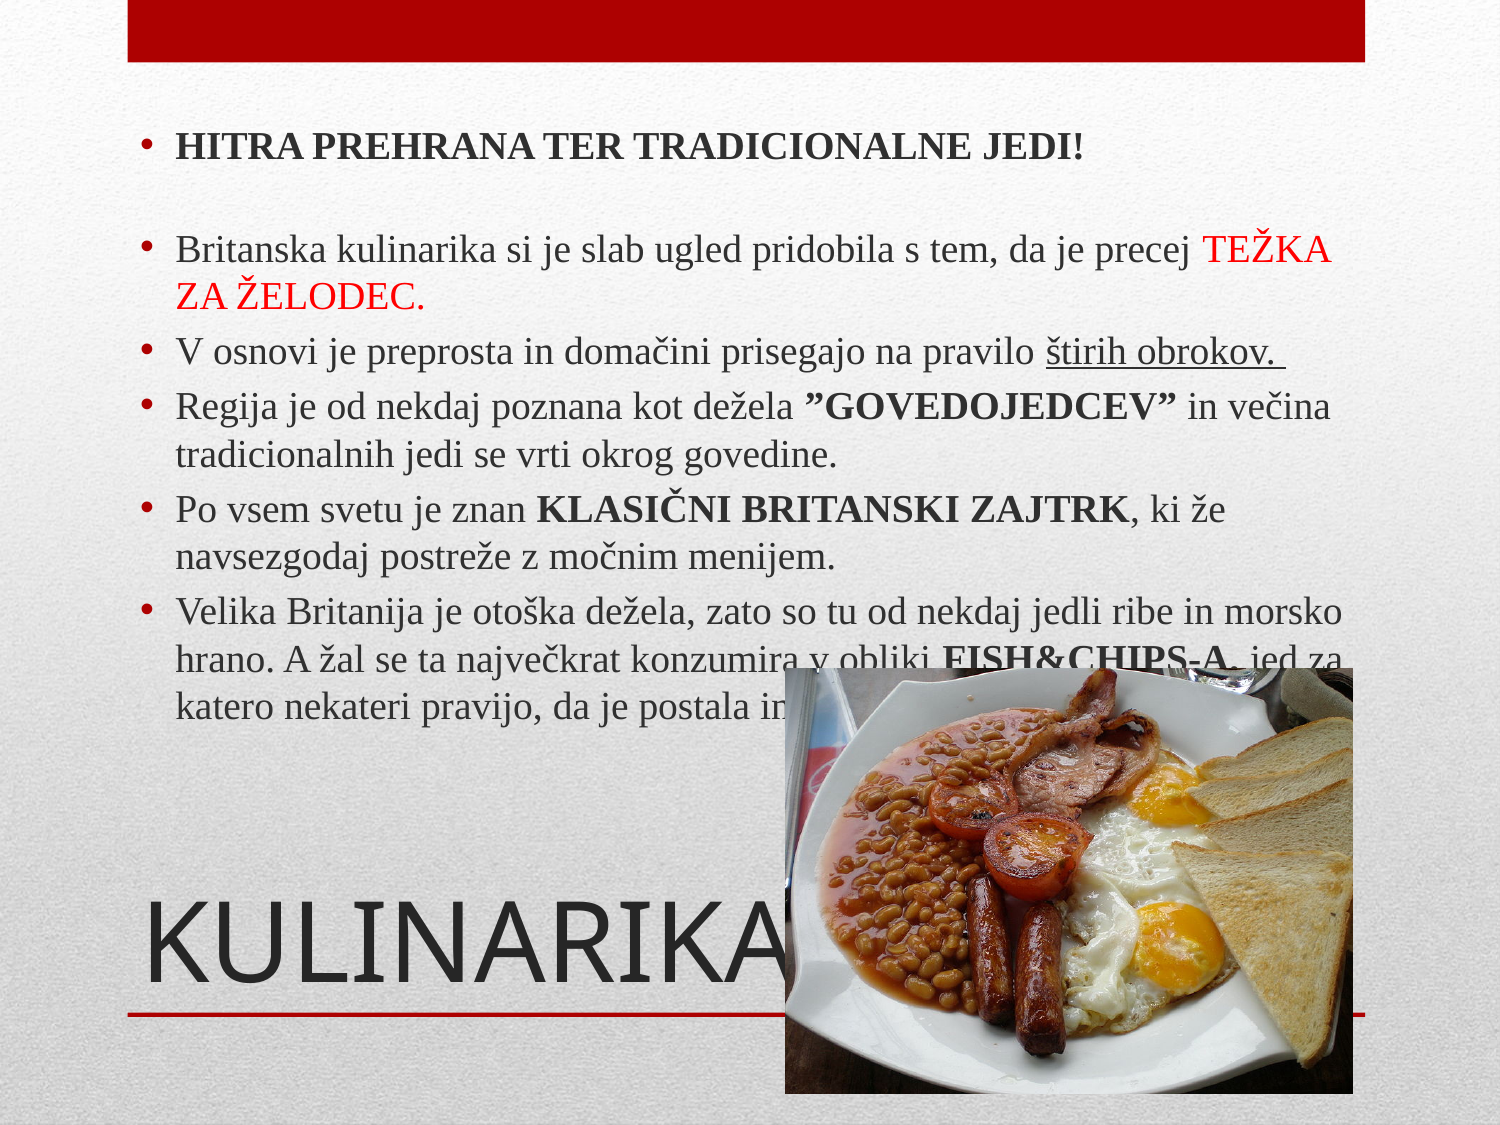

HITRA PREHRANA TER TRADICIONALNE JEDI!
Britanska kulinarika si je slab ugled pridobila s tem, da je precej TEŽKA ZA ŽELODEC.
V osnovi je preprosta in domačini prisegajo na pravilo štirih obrokov.
Regija je od nekdaj poznana kot dežela ”GOVEDOJEDCEV” in večina tradicionalnih jedi se vrti okrog govedine.
Po vsem svetu je znan KLASIČNI BRITANSKI ZAJTRK, ki že navsezgodaj postreže z močnim menijem.
Velika Britanija je otoška dežela, zato so tu od nekdaj jedli ribe in morsko hrano. A žal se ta največkrat konzumira v obliki FISH&CHIPS-A, jed za katero nekateri pravijo, da je postala institucija.
# KULINARIKA